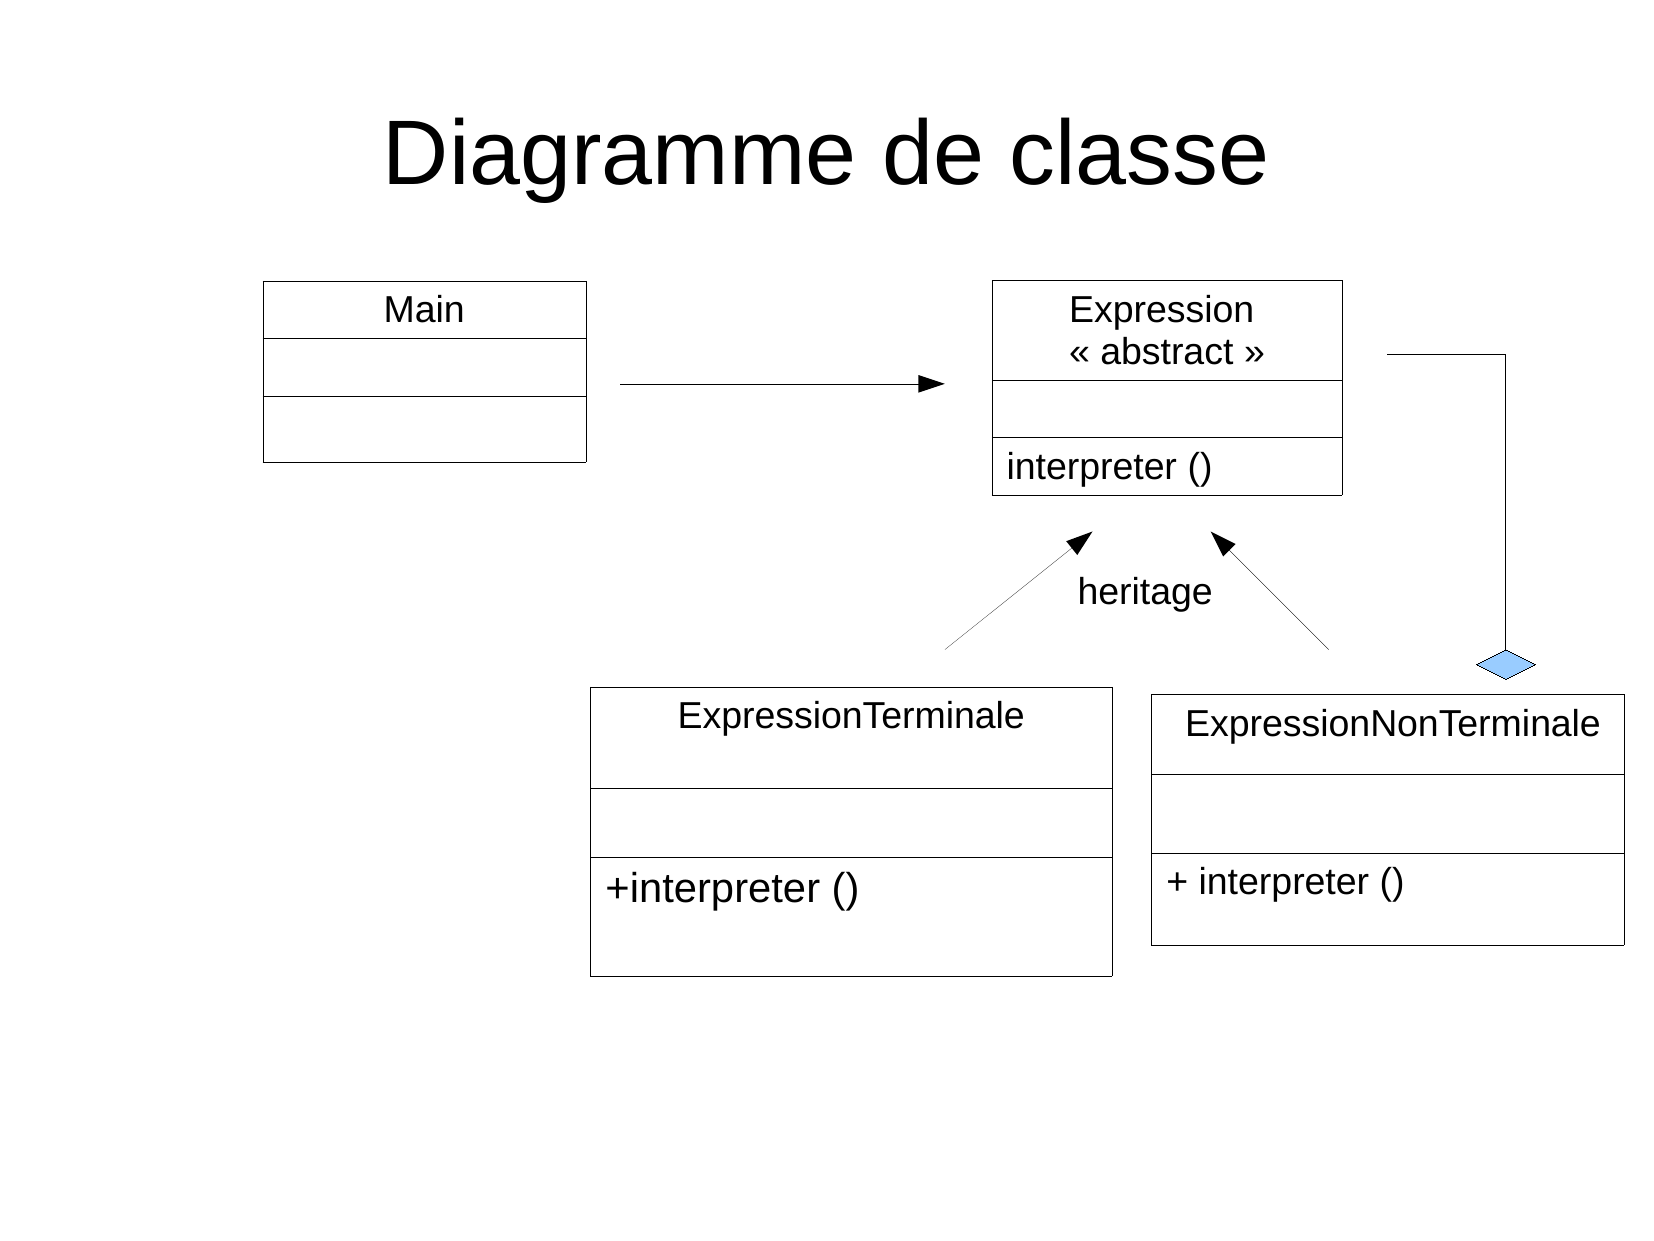

# Diagramme de classe
| Expression « abstract » |
| --- |
| |
| interpreter () |
| Main |
| --- |
| |
| |
heritage
| ExpressionTerminale |
| --- |
| |
| +interpreter () |
| ExpressionNonTerminale |
| --- |
| |
| + interpreter () |